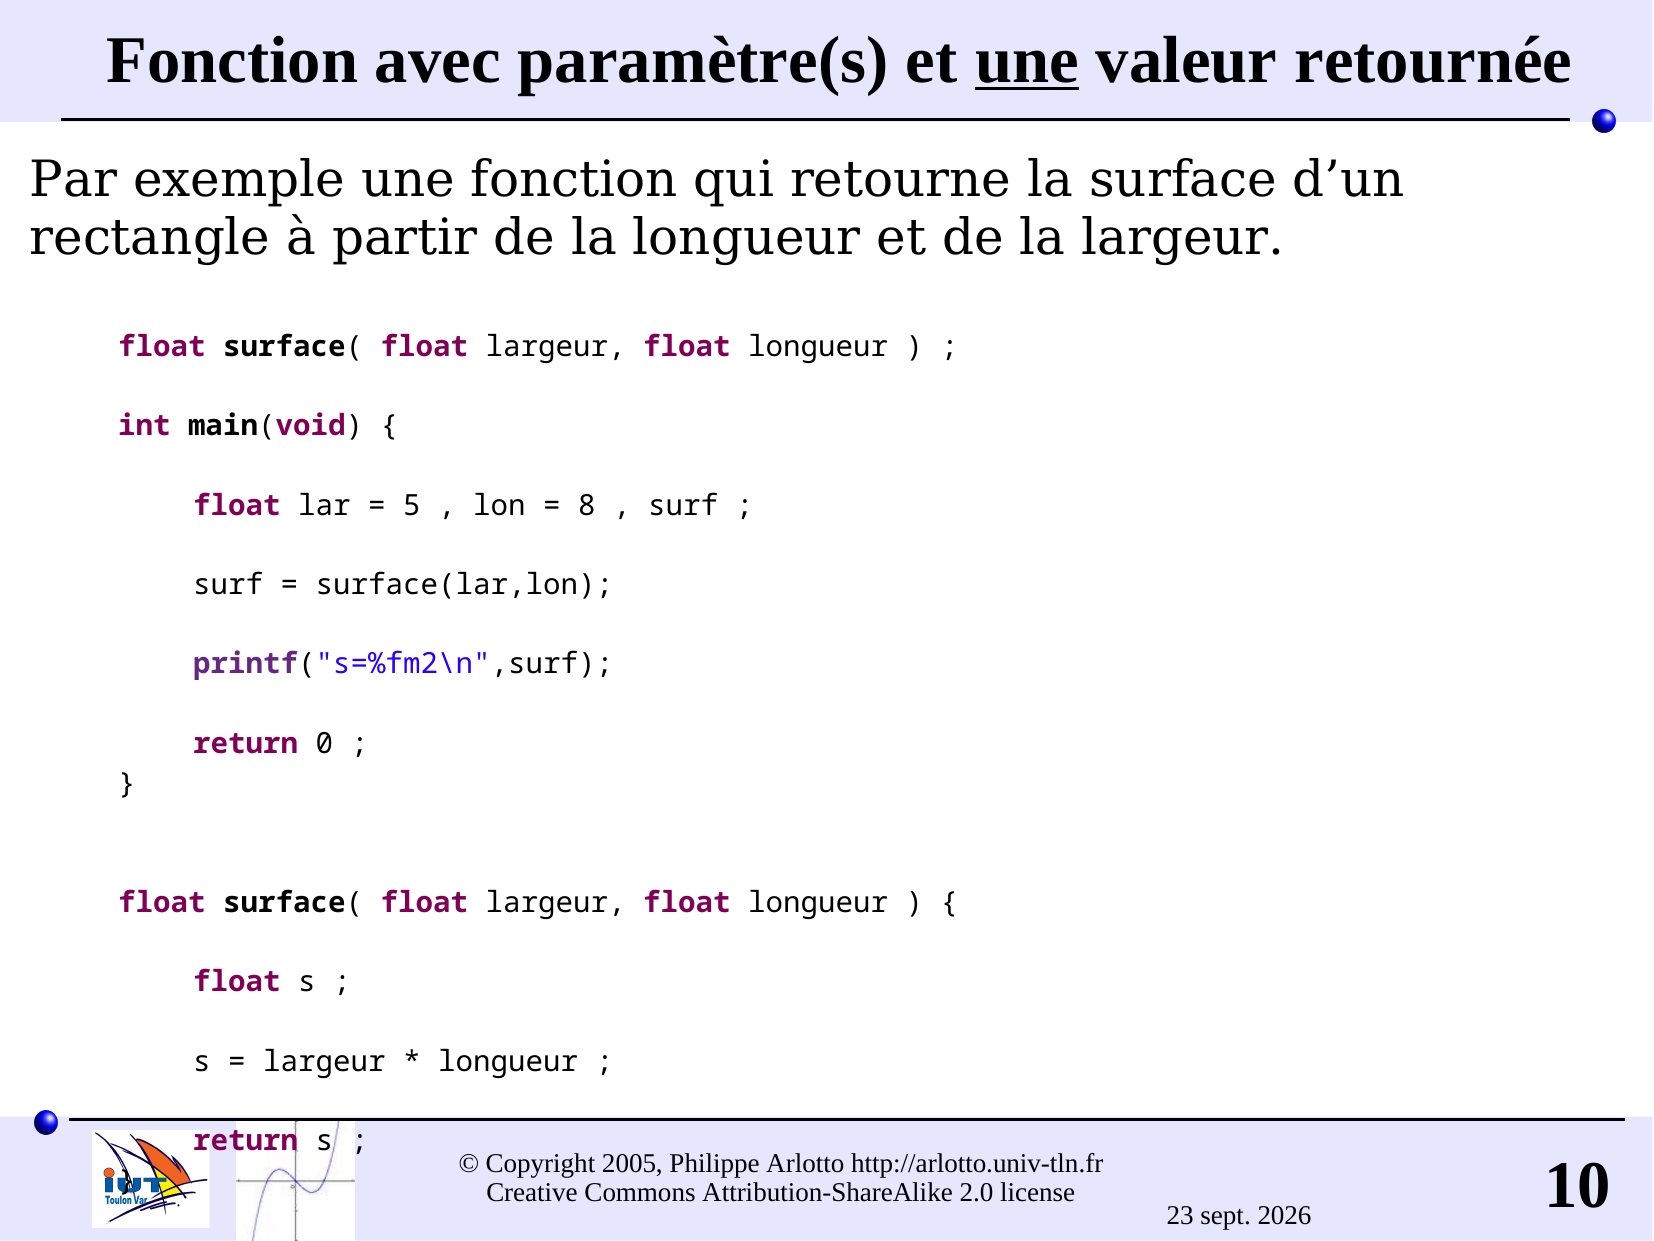

# Fonction avec paramètre(s) et une valeur retournée
Par exemple une fonction qui retourne la surface d’un
rectangle à partir de la longueur et de la largeur.
float surface( float largeur, float longueur ) ;
int main(void) {
	float lar = 5 , lon = 8 , surf ;
	surf = surface(lar,lon);
	printf("s=%fm2\n",surf);
	return 0 ;
}
float surface( float largeur, float longueur ) {
	float s ;
	s = largeur * longueur ;
	return s ;
}